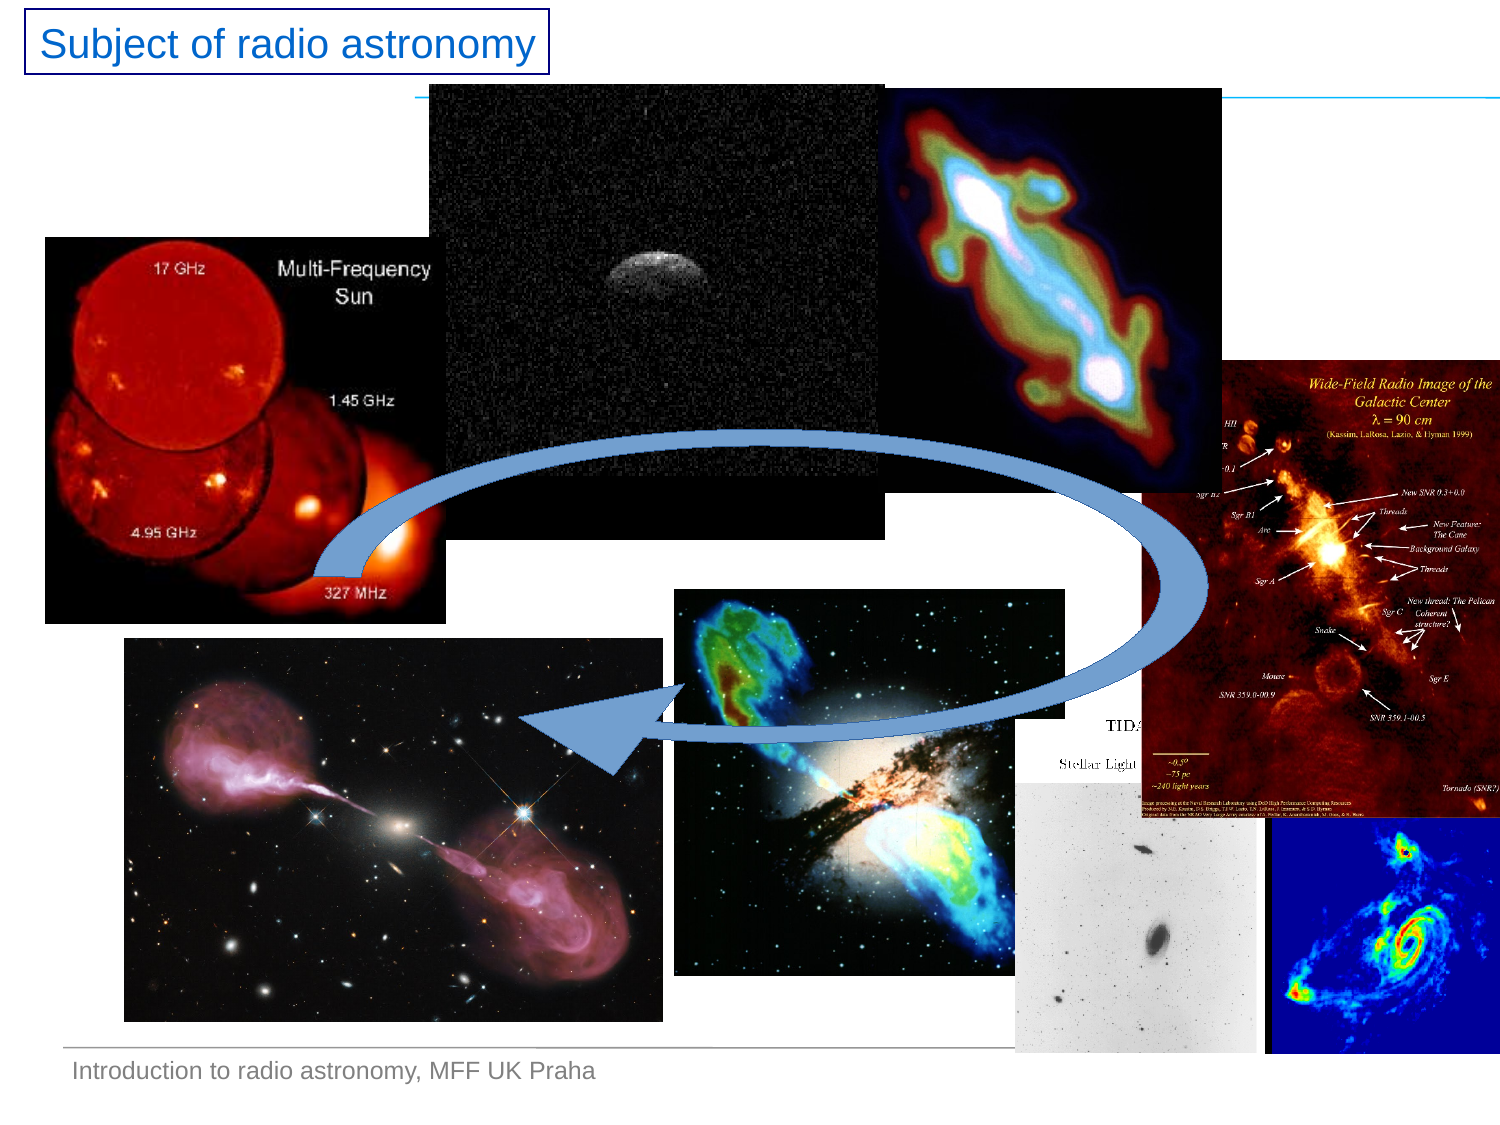

Subject of radio astronomy
Introduction to radio astronomy